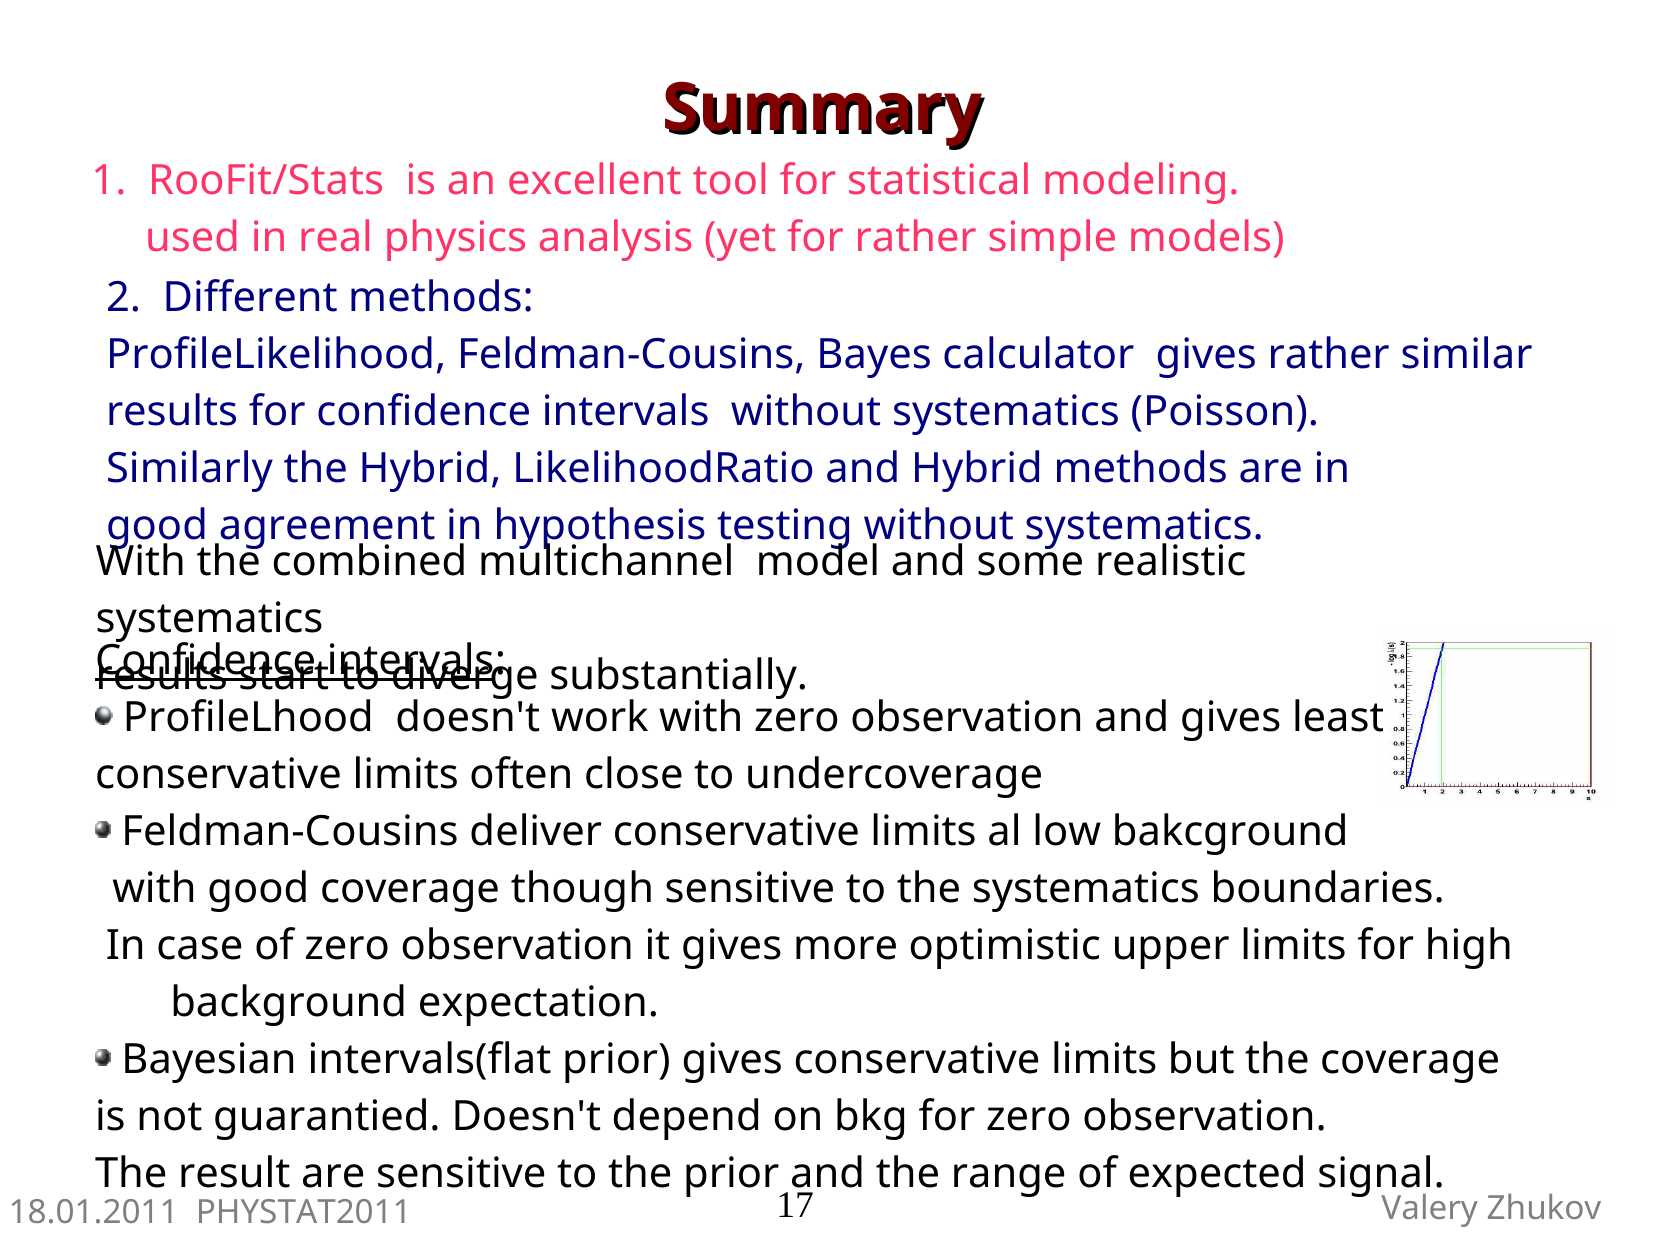

# Summary
1. RooFit/Stats is an excellent tool for statistical modeling.
 used in real physics analysis (yet for rather simple models)
2. Different methods:
ProfileLikelihood, Feldman-Cousins, Bayes calculator gives rather similar results for confidence intervals without systematics (Poisson).
Similarly the Hybrid, LikelihoodRatio and Hybrid methods are in
good agreement in hypothesis testing without systematics.
With the combined multichannel model and some realistic systematics
results start to diverge substantially.
Confidence intervals:
 ProfileLhood doesn't work with zero observation and gives least conservative limits often close to undercoverage
 Feldman-Cousins deliver conservative limits al low bakcground
with good coverage though sensitive to the systematics boundaries.
 In case of zero observation it gives more optimistic upper limits for high background expectation.
 Bayesian intervals(flat prior) gives conservative limits but the coverage is not guarantied. Doesn't depend on bkg for zero observation.
The result are sensitive to the prior and the range of expected signal.